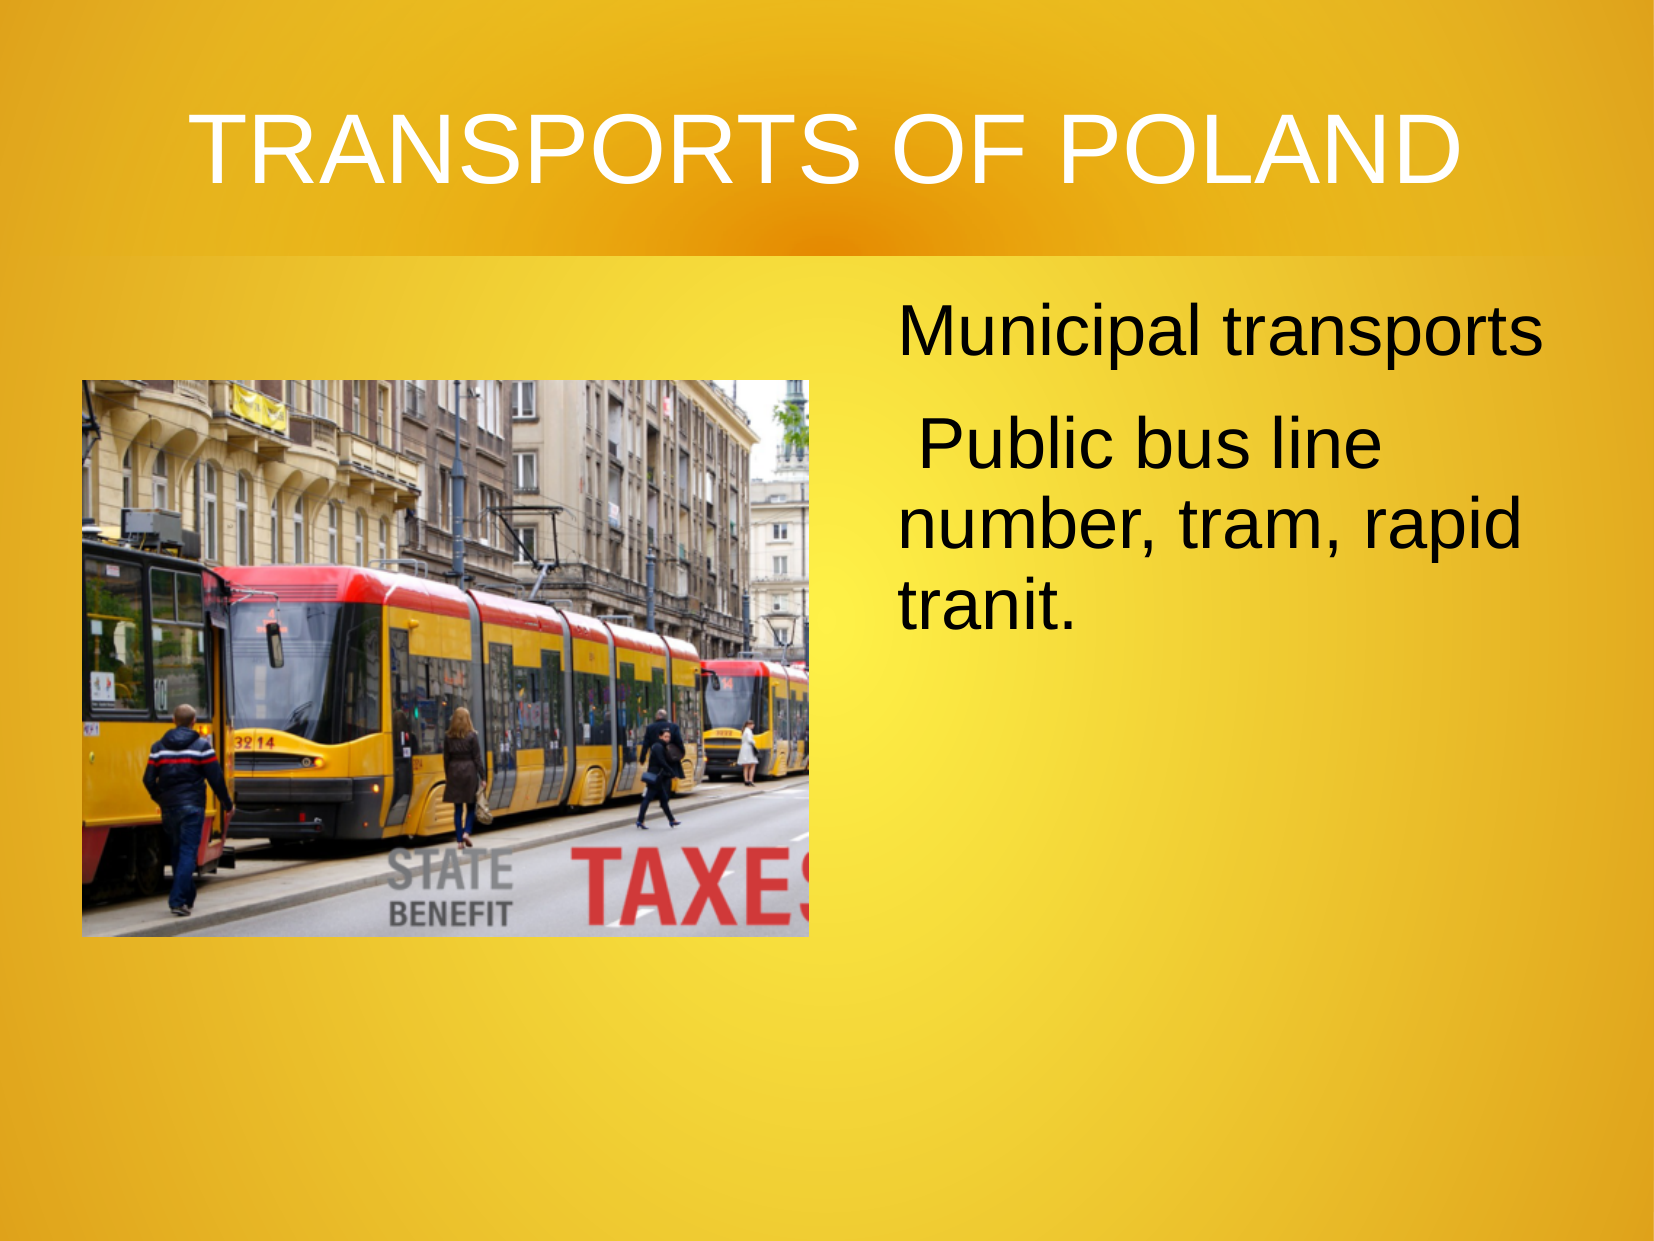

# TRANSPORTS OF POLAND
Municipal transports
 Public bus line number, tram, rapid tranit.